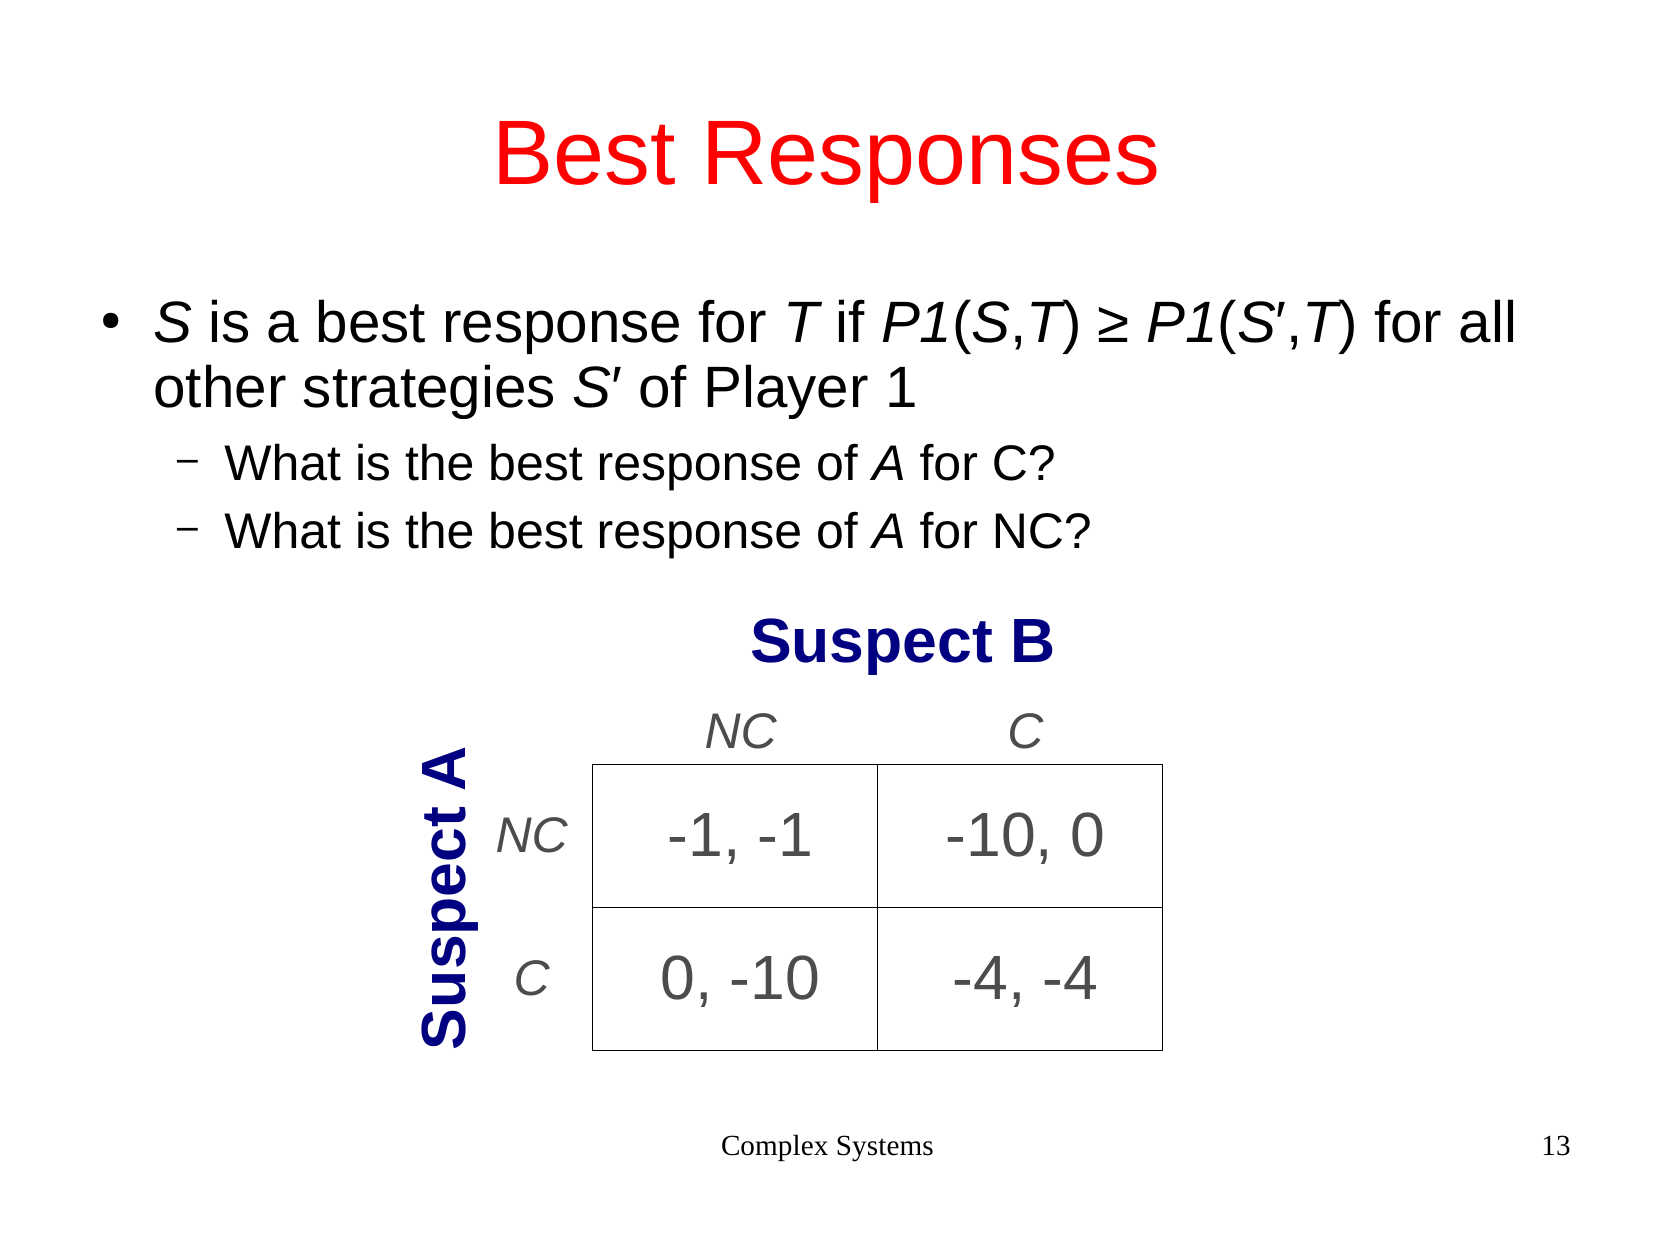

# Best Responses
S is a best response for T if P1(S,T) ≥ P1(S′,T) for all other strategies S′ of Player 1
What is the best response of A for C?
What is the best response of A for NC?
Suspect B
| | NC | C |
| --- | --- | --- |
| NC | -1, -1 | -10, 0 |
| C | 0, -10 | -4, -4 |
Suspect A
Complex Systems
13